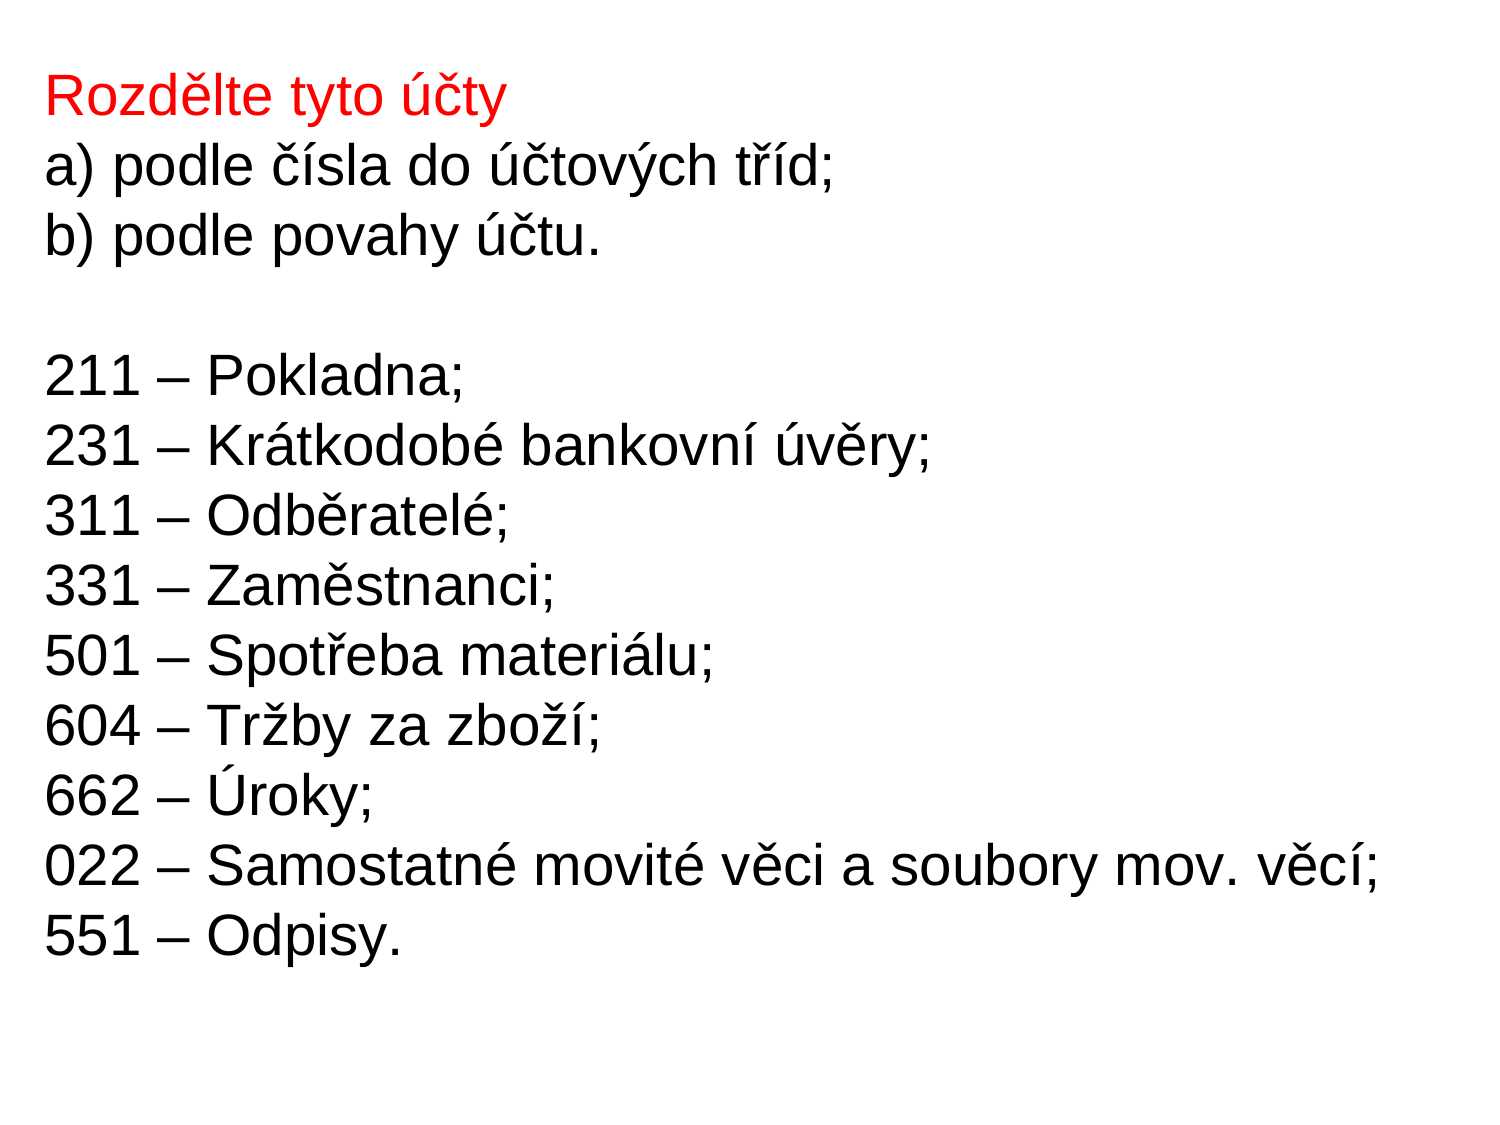

Rozdělte tyto účty
a) podle čísla do účtových tříd;
b) podle povahy účtu.
211 – Pokladna;
231 – Krátkodobé bankovní úvěry;
311 – Odběratelé;
331 – Zaměstnanci;
501 – Spotřeba materiálu;
604 – Tržby za zboží;
662 – Úroky;
022 – Samostatné movité věci a soubory mov. věcí;
551 – Odpisy.